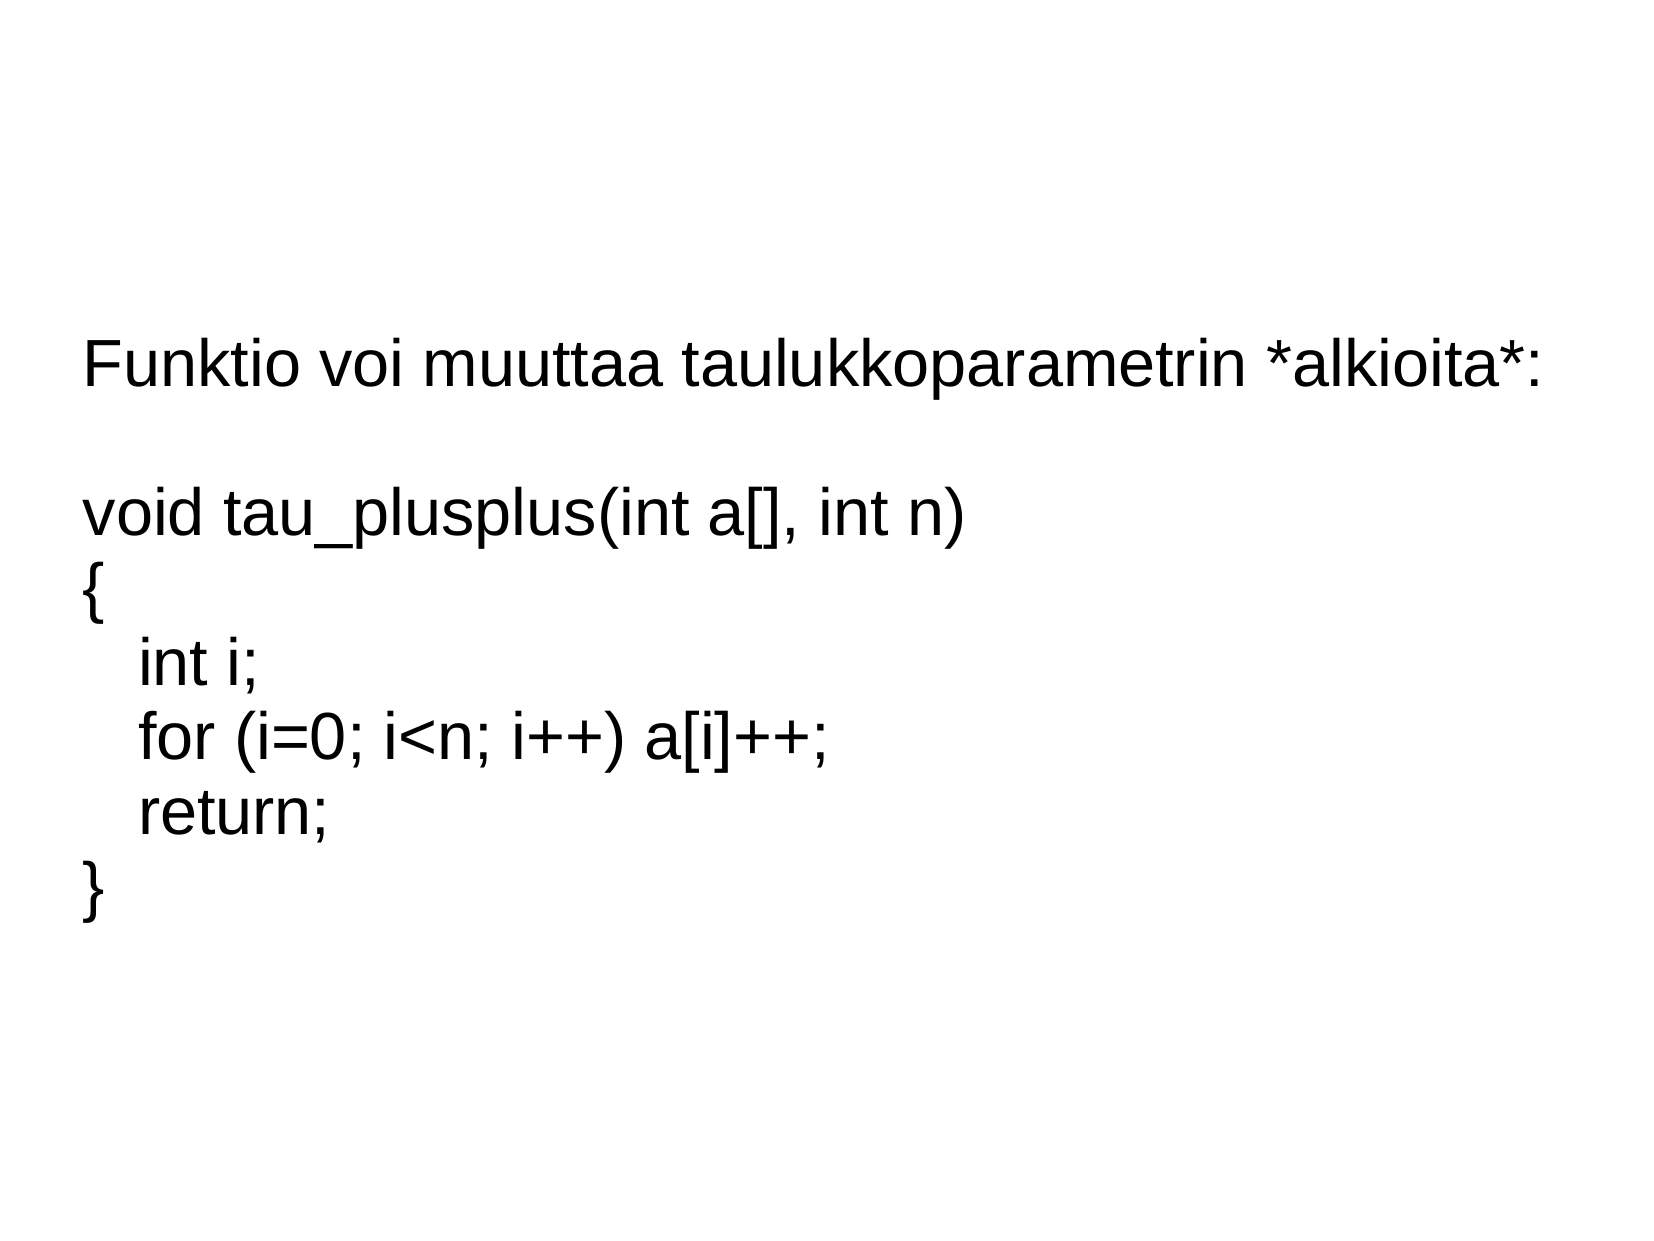

Funktio voi muuttaa taulukkoparametrin *alkioita*:
void tau_plusplus(int a[], int n)
{
 int i;
 for (i=0; i<n; i++) a[i]++;
 return;
}